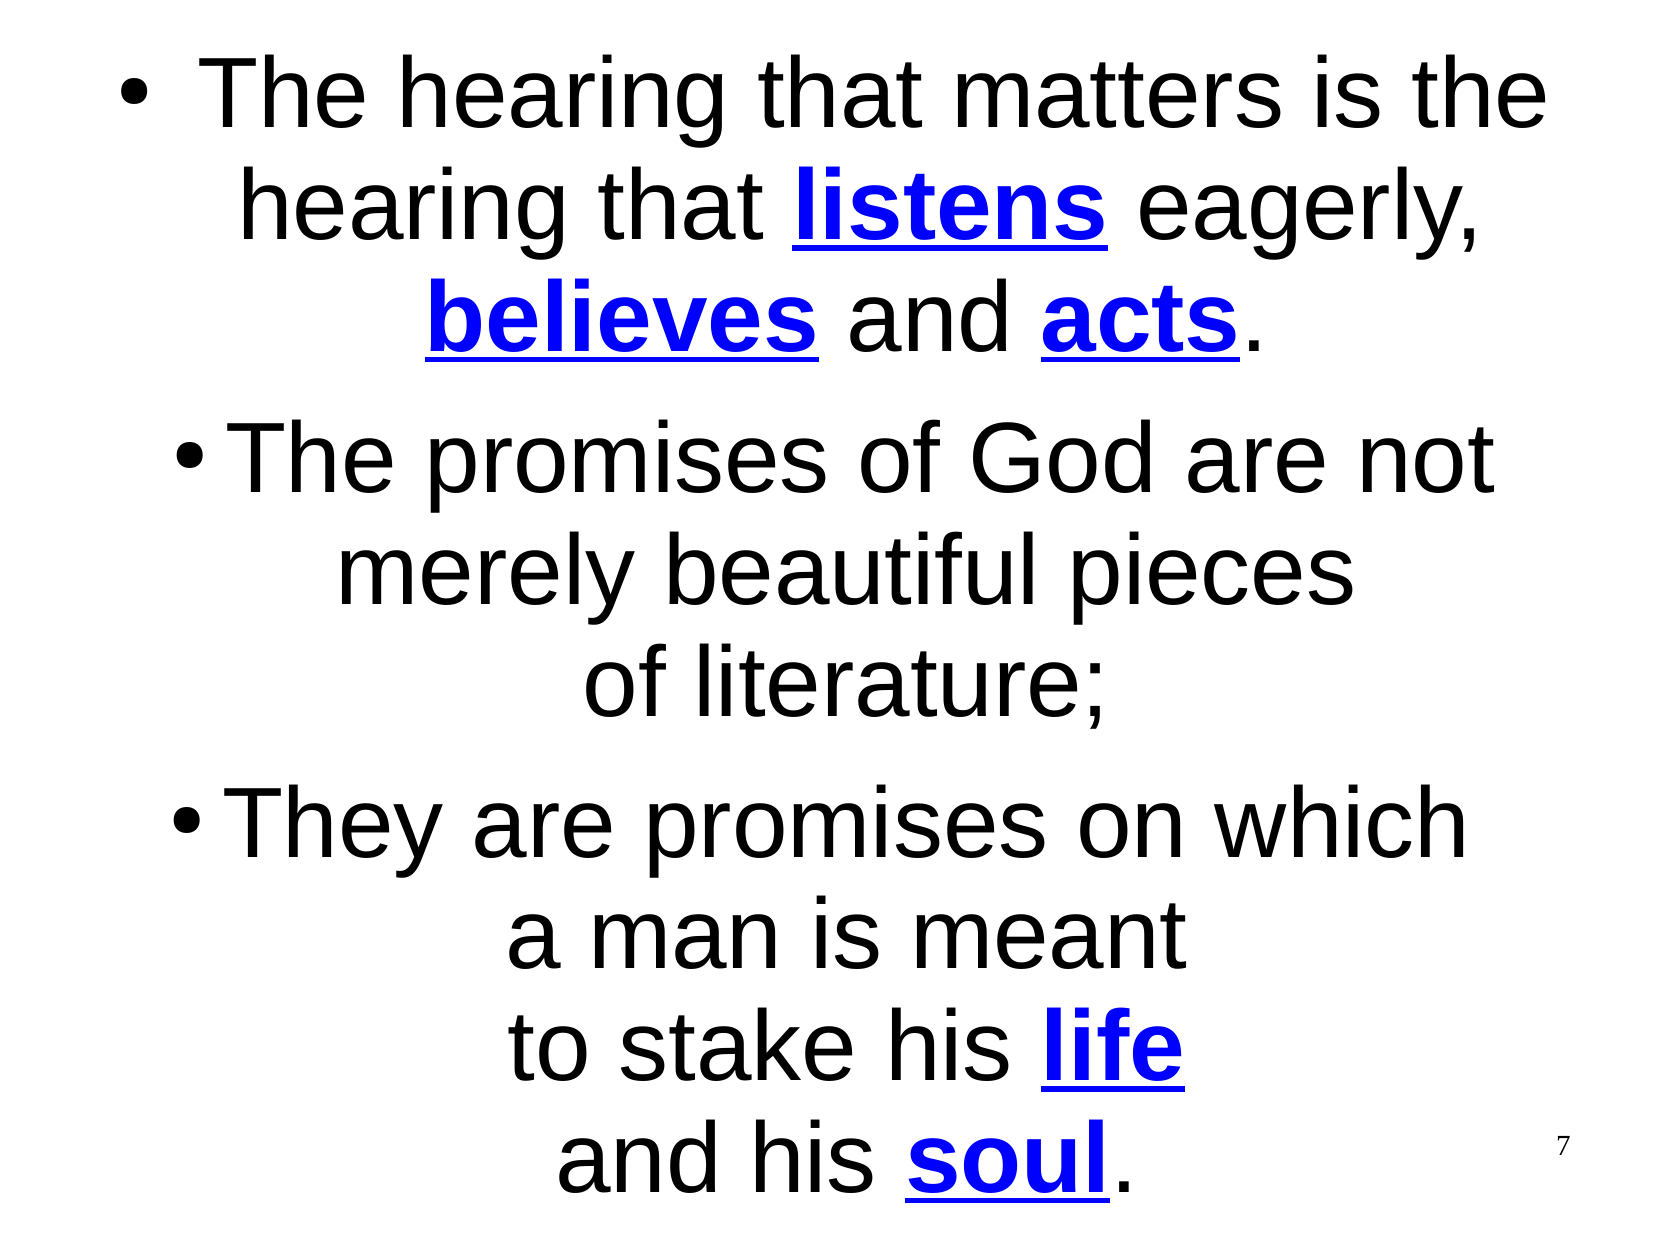

# The hearing that matters is the hearing that listens eagerly, believes and acts.
The promises of God are not merely beautiful pieces
of literature;
They are promises on which
a man is meant
to stake his life
and his soul.
7